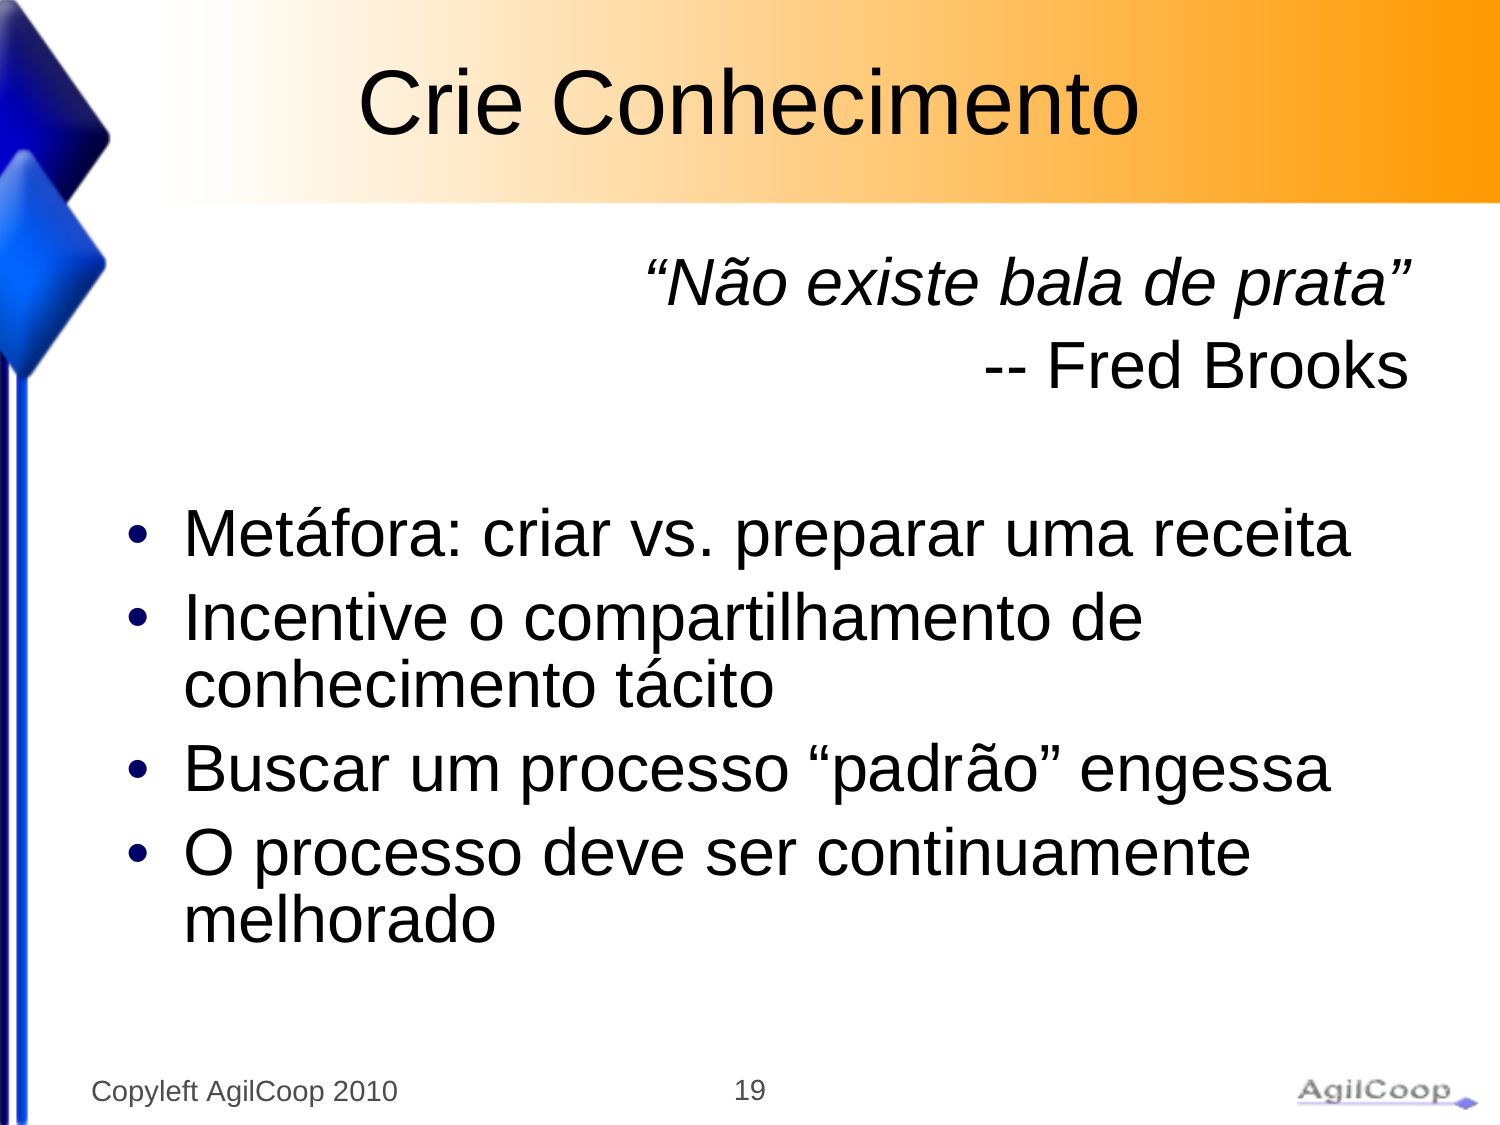

# Crie Conhecimento
“Não existe bala de prata”
-- Fred Brooks
Metáfora: criar vs. preparar uma receita
Incentive o compartilhamento de conhecimento tácito
Buscar um processo “padrão” engessa
O processo deve ser continuamente melhorado
Copyleft AgilCoop 2010
19